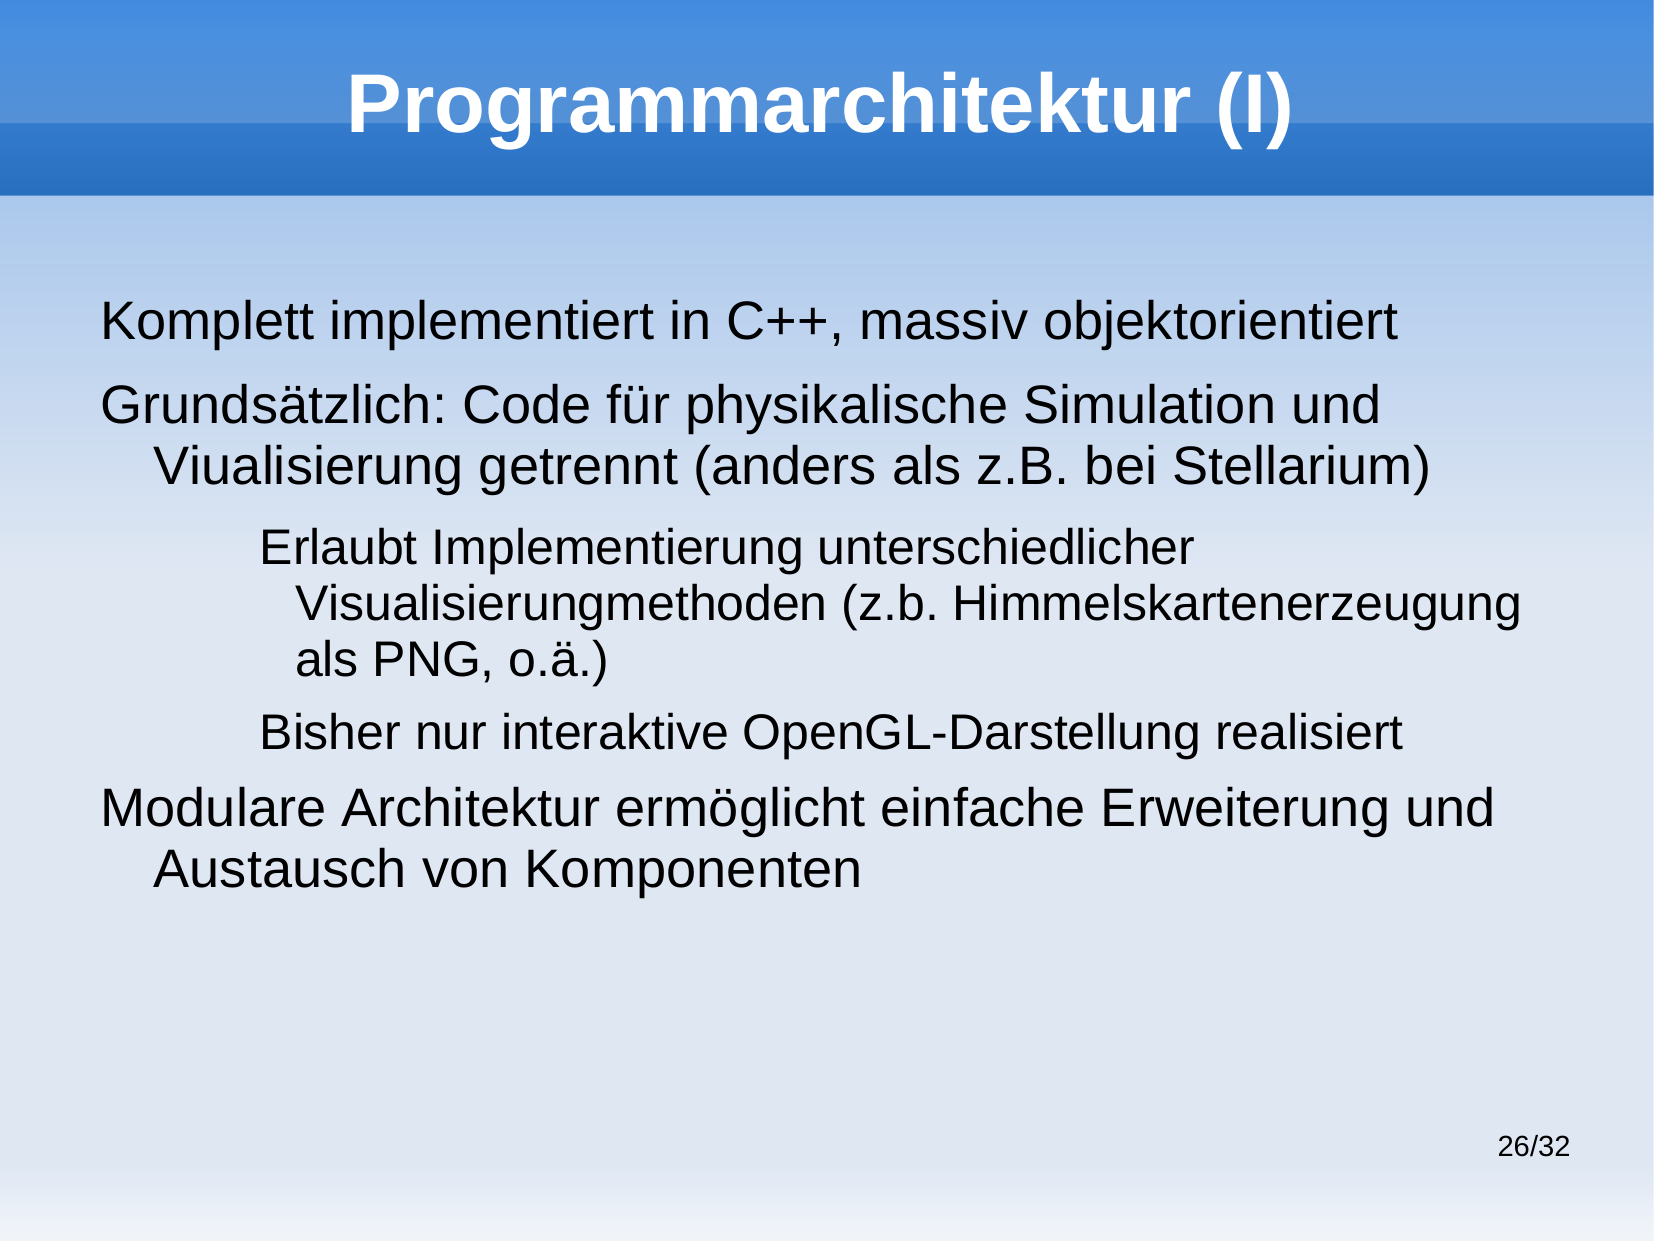

# Programmarchitektur (I)
Komplett implementiert in C++, massiv objektorientiert
Grundsätzlich: Code für physikalische Simulation und Viualisierung getrennt (anders als z.B. bei Stellarium)
Erlaubt Implementierung unterschiedlicher Visualisierungmethoden (z.b. Himmelskartenerzeugung als PNG, o.ä.)
Bisher nur interaktive OpenGL-Darstellung realisiert
Modulare Architektur ermöglicht einfache Erweiterung und Austausch von Komponenten
26